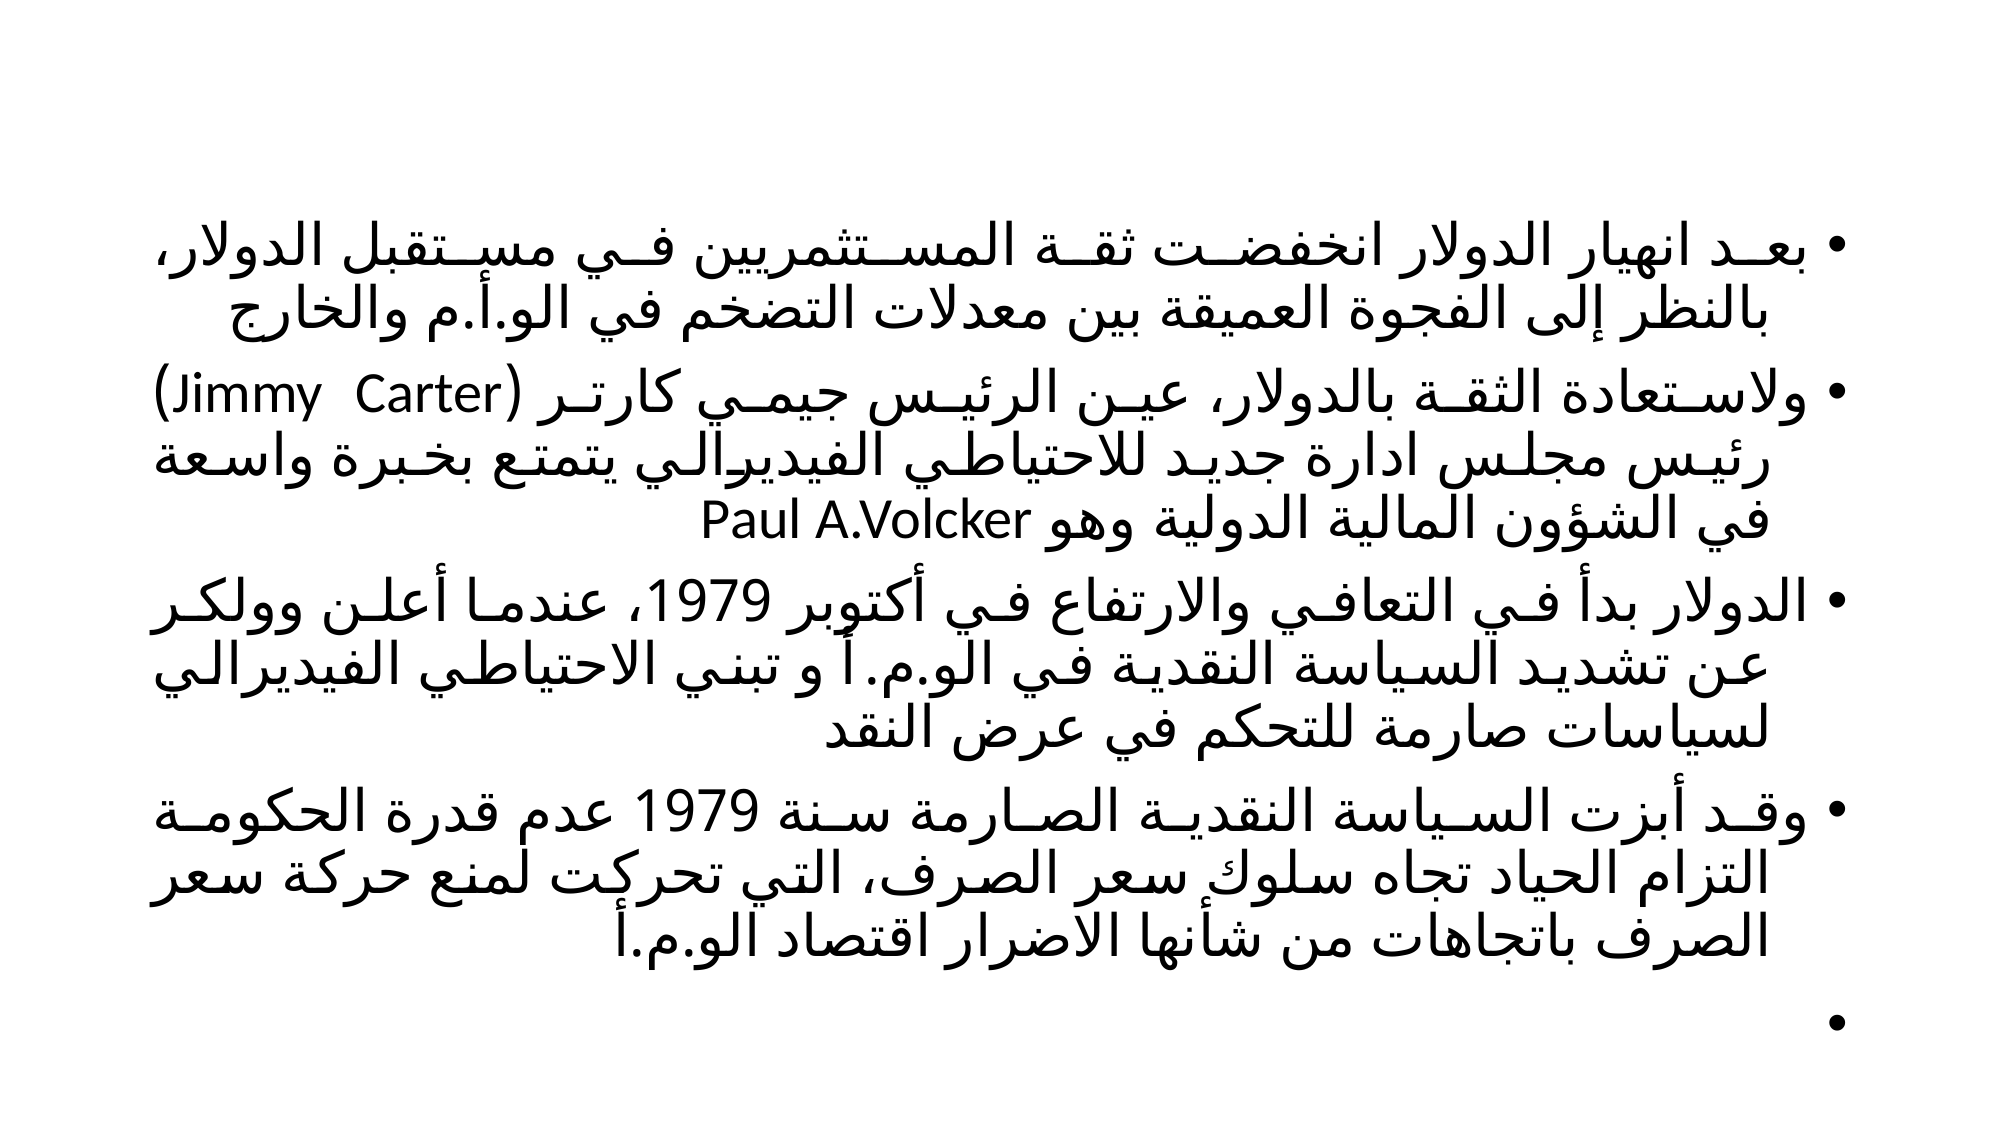

# بعد انهيار الدولار انخفضت ثقة المستثمريين في مستقبل الدولار، بالنظر إلى الفجوة العميقة بين معدلات التضخم في الو.أ.م والخارج
ولاستعادة الثقة بالدولار، عين الرئيس جيمي كارتر (Jimmy Carter) رئيس مجلس ادارة جديد للاحتياطي الفيديرالي يتمتع بخبرة واسعة في الشؤون المالية الدولية وهو Paul A.Volcker
الدولار بدأ في التعافي والارتفاع في أكتوبر 1979، عندما أعلن وولكر عن تشديد السياسة النقدية في الو.م.أ و تبني الاحتياطي الفيديرالي لسياسات صارمة للتحكم في عرض النقد
وقد أبزت السياسة النقدية الصارمة سنة 1979 عدم قدرة الحكومة التزام الحياد تجاه سلوك سعر الصرف، التي تحركت لمنع حركة سعر الصرف باتجاهات من شأنها الاضرار اقتصاد الو.م.أ